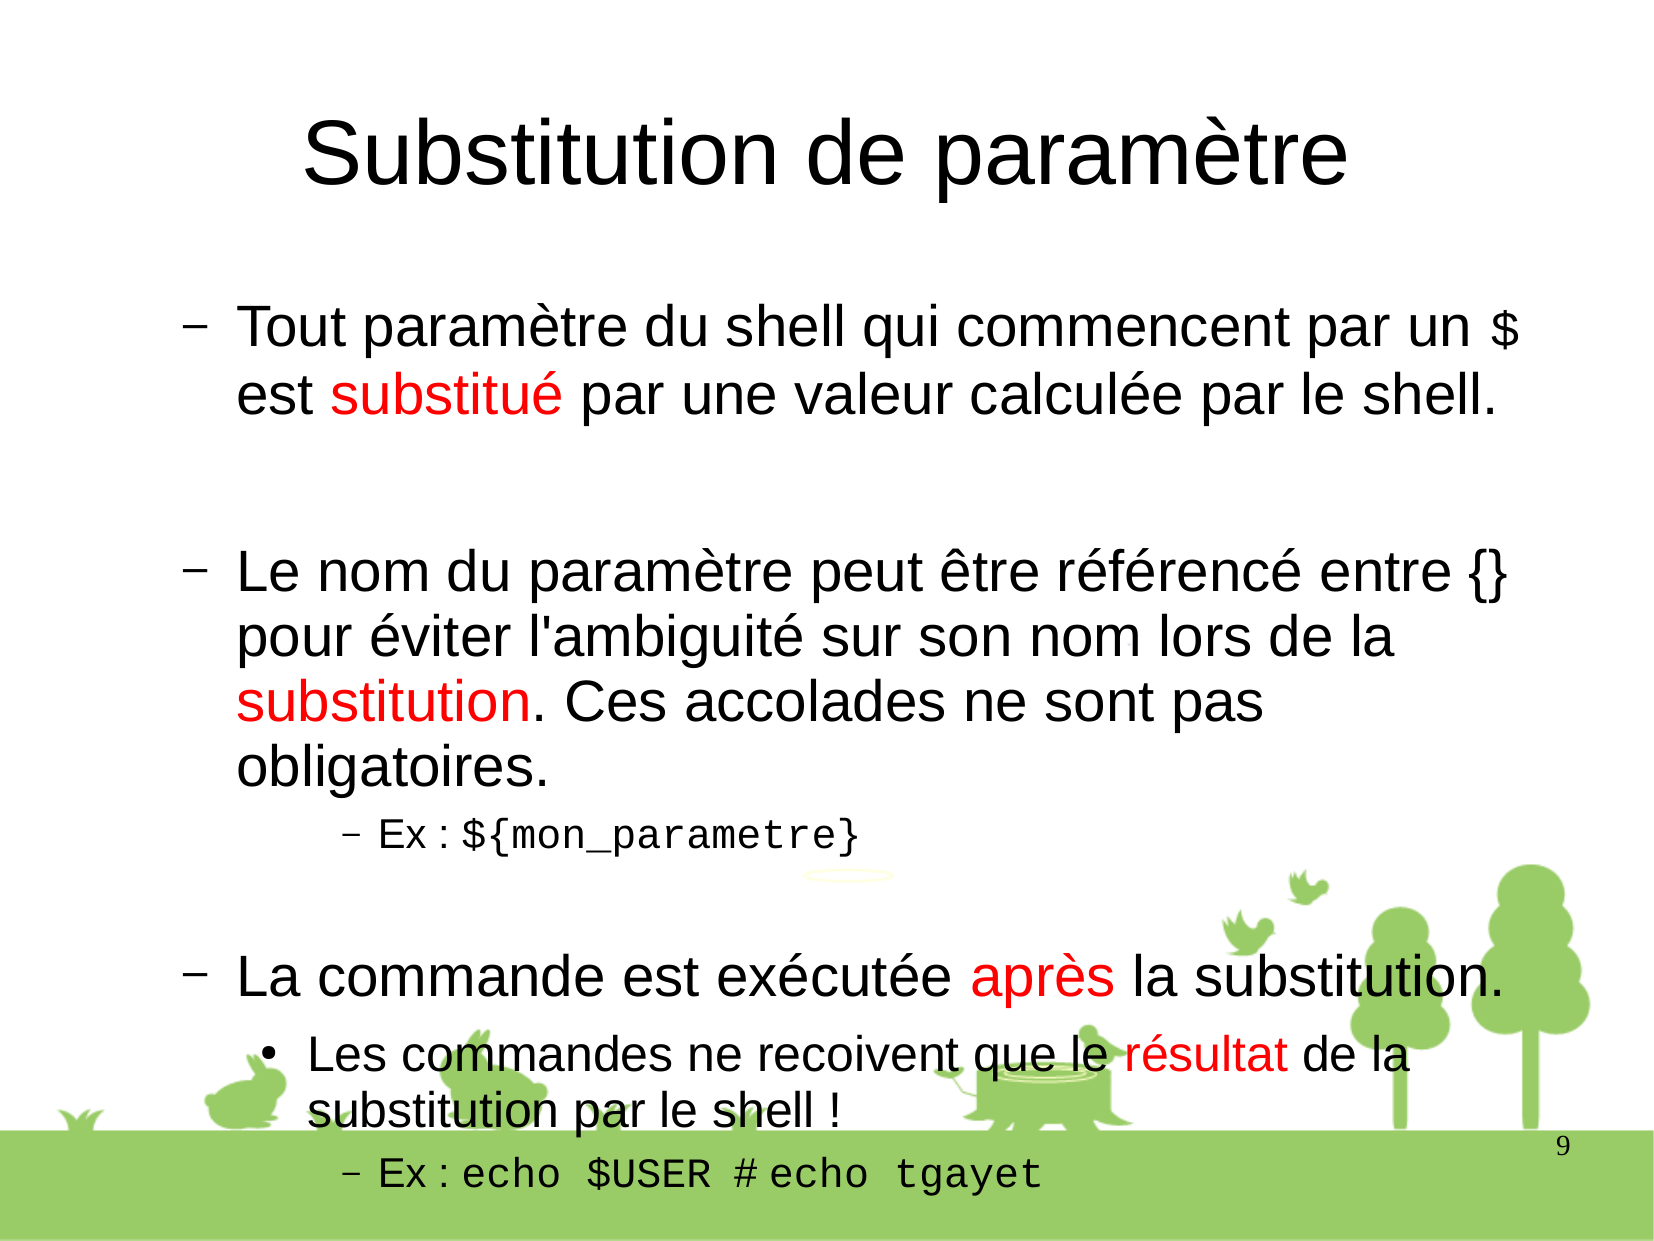

# Substitution de paramètre
Tout paramètre du shell qui commencent par un $ est substitué par une valeur calculée par le shell.
Le nom du paramètre peut être référencé entre {} pour éviter l'ambiguité sur son nom lors de la substitution. Ces accolades ne sont pas obligatoires.
Ex : ${mon_parametre}
La commande est exécutée après la substitution.
Les commandes ne recoivent que le résultat de la substitution par le shell !
Ex : echo $USER # echo tgayet
9